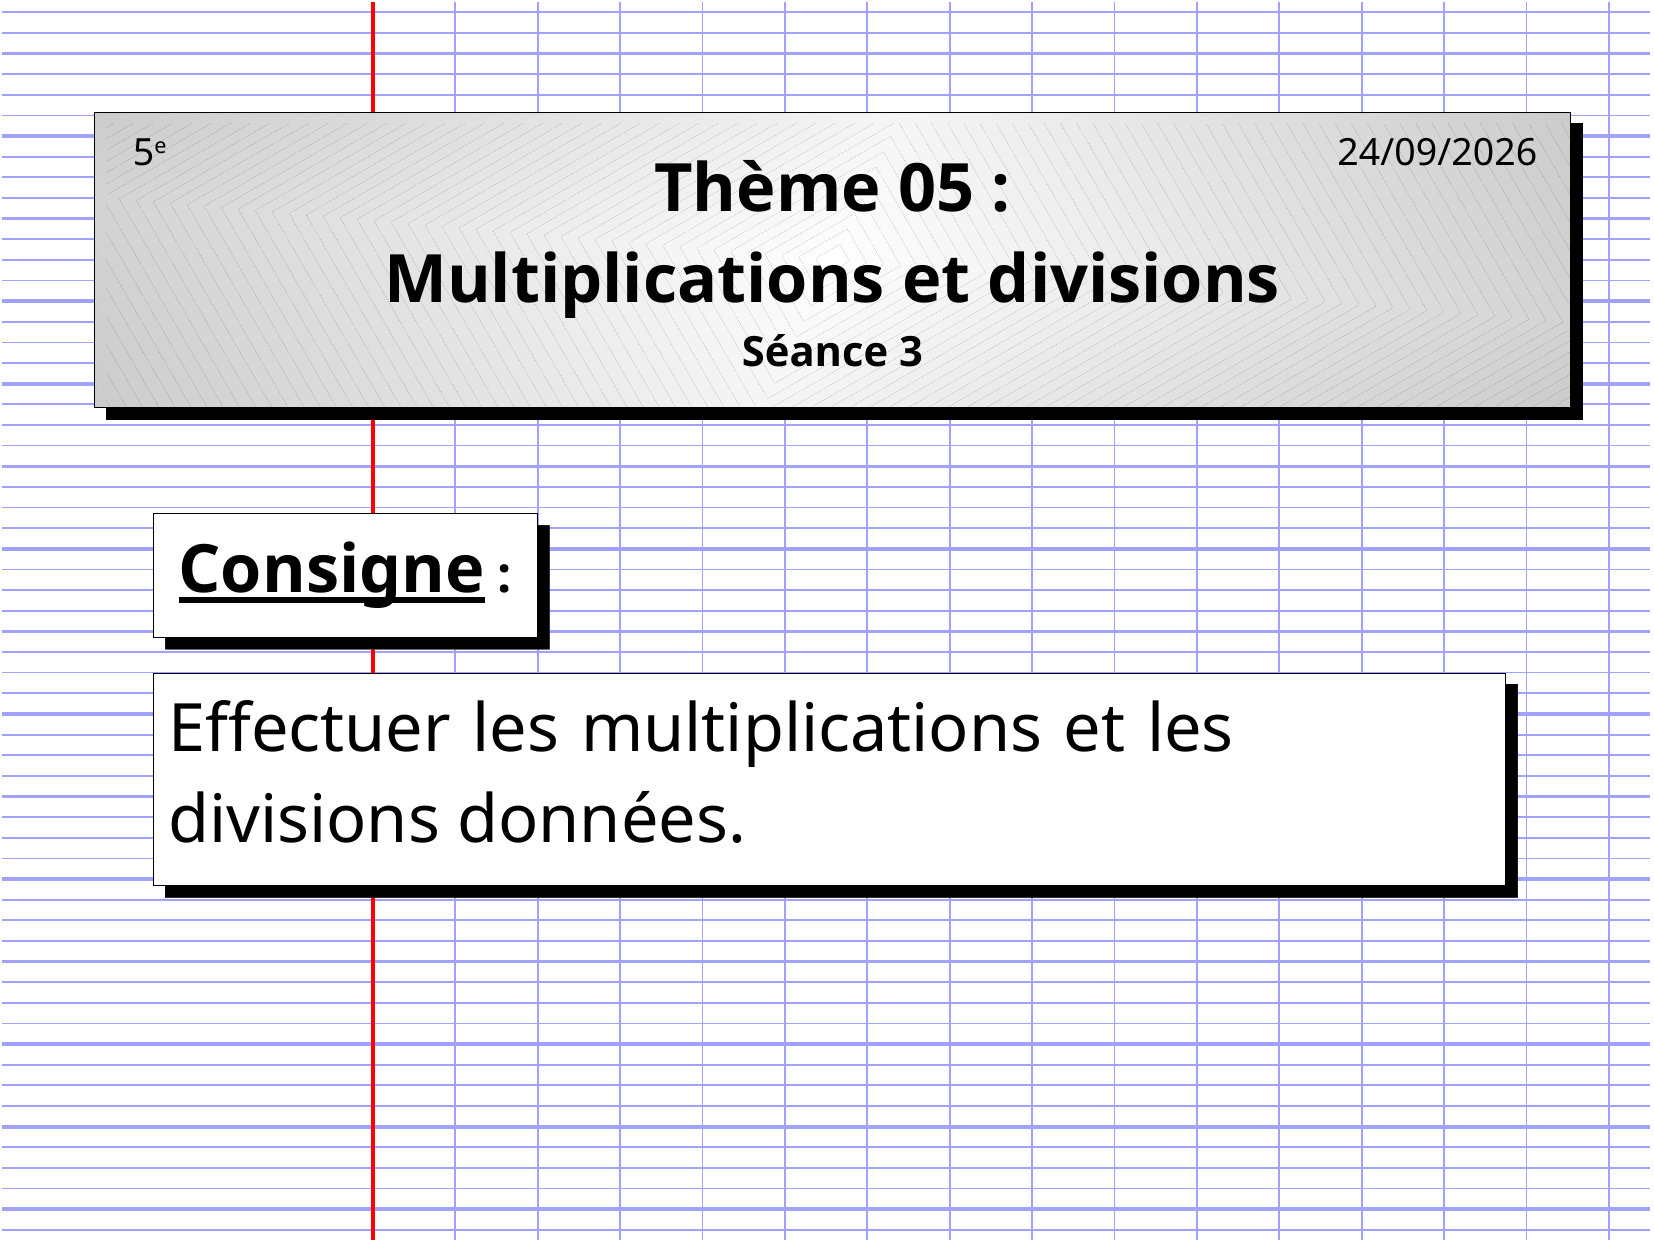

Thème 05 :
Multiplications et divisions
Séance 3
5e
Consigne :
Effectuer les multiplications et les divisions données.